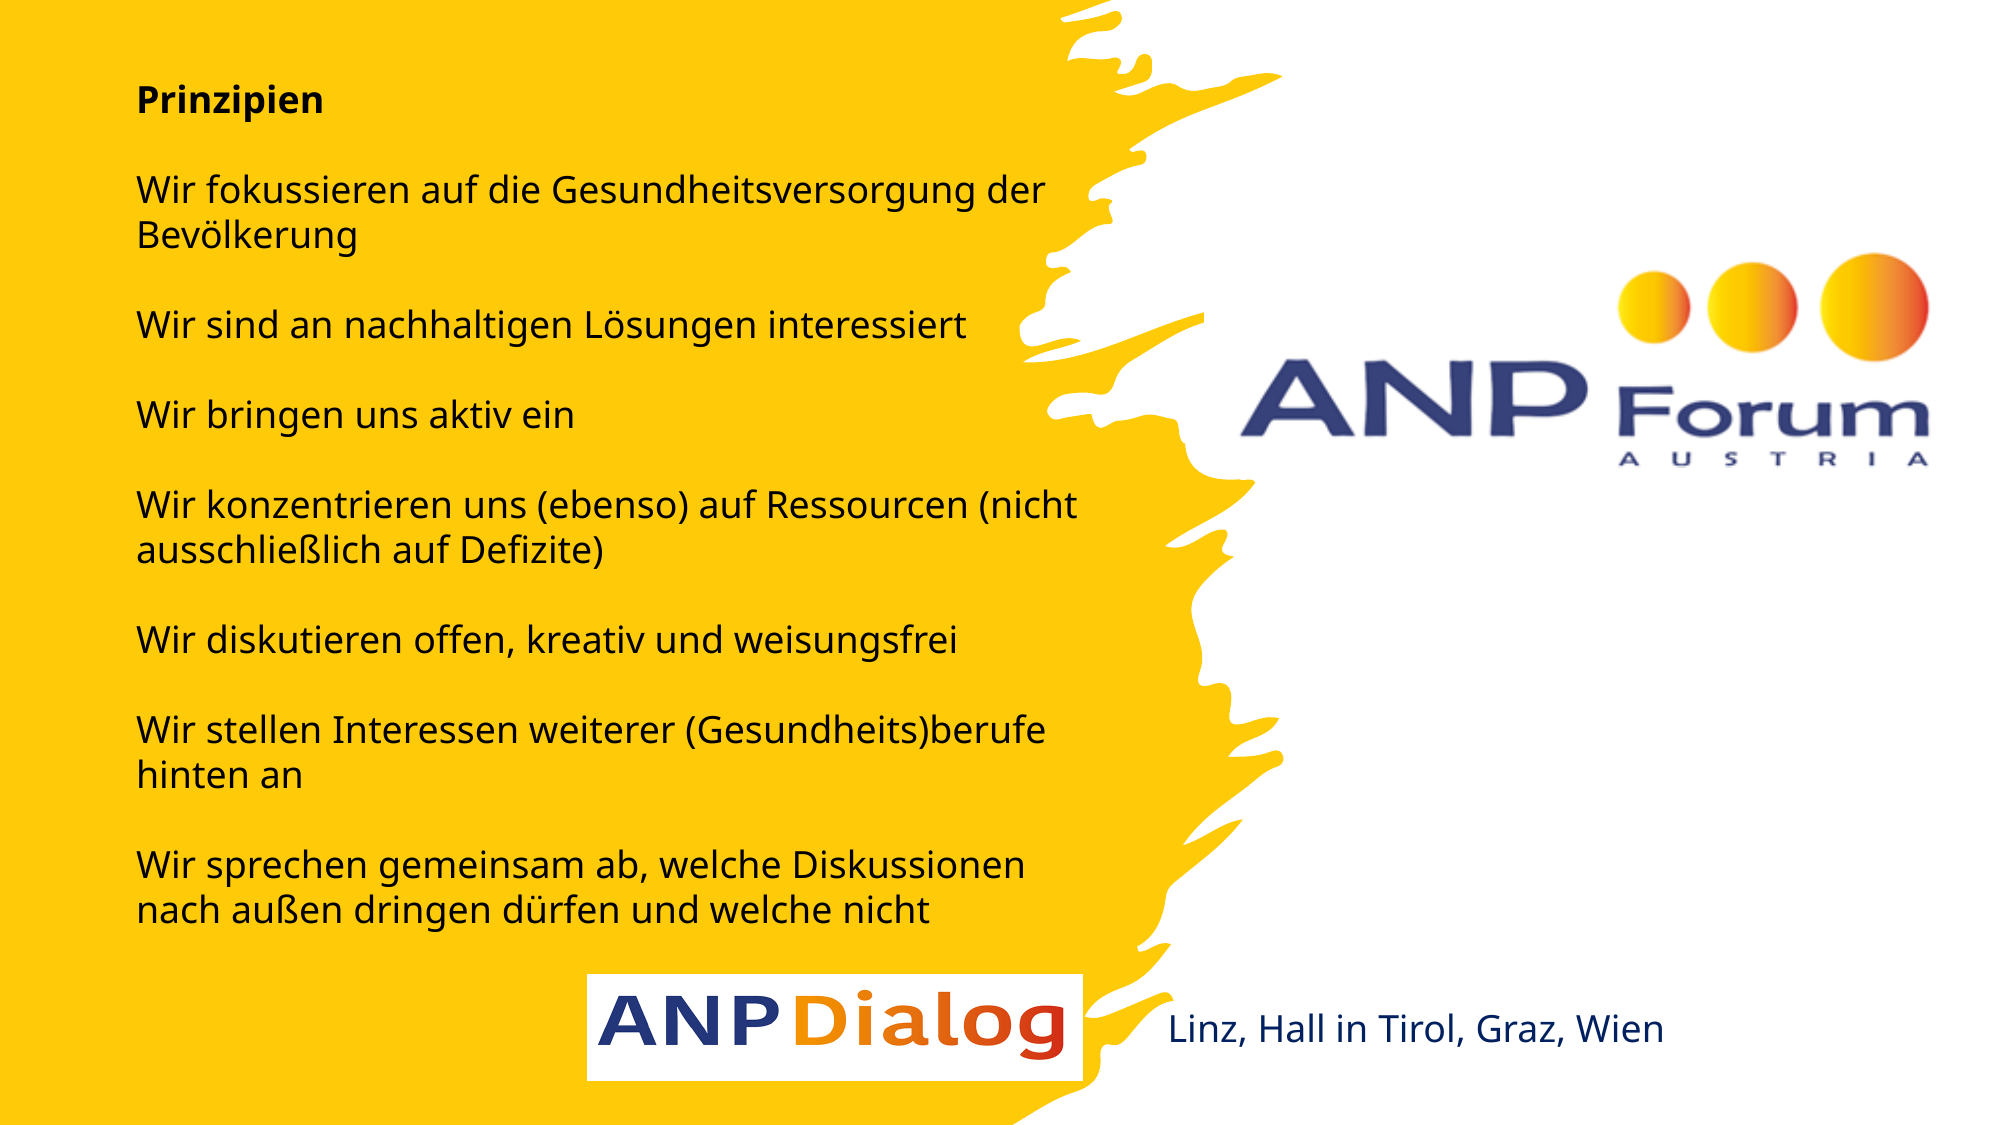

Prinzipien
Wir fokussieren auf die Gesundheitsversorgung der Bevölkerung
Wir sind an nachhaltigen Lösungen interessiert
Wir bringen uns aktiv ein
Wir konzentrieren uns (ebenso) auf Ressourcen (nicht ausschließlich auf Defizite)
Wir diskutieren offen, kreativ und weisungsfrei
Wir stellen Interessen weiterer (Gesundheits)berufe hinten an
Wir sprechen gemeinsam ab, welche Diskussionen nach außen dringen dürfen und welche nicht
Linz, Hall in Tirol, Graz, Wien